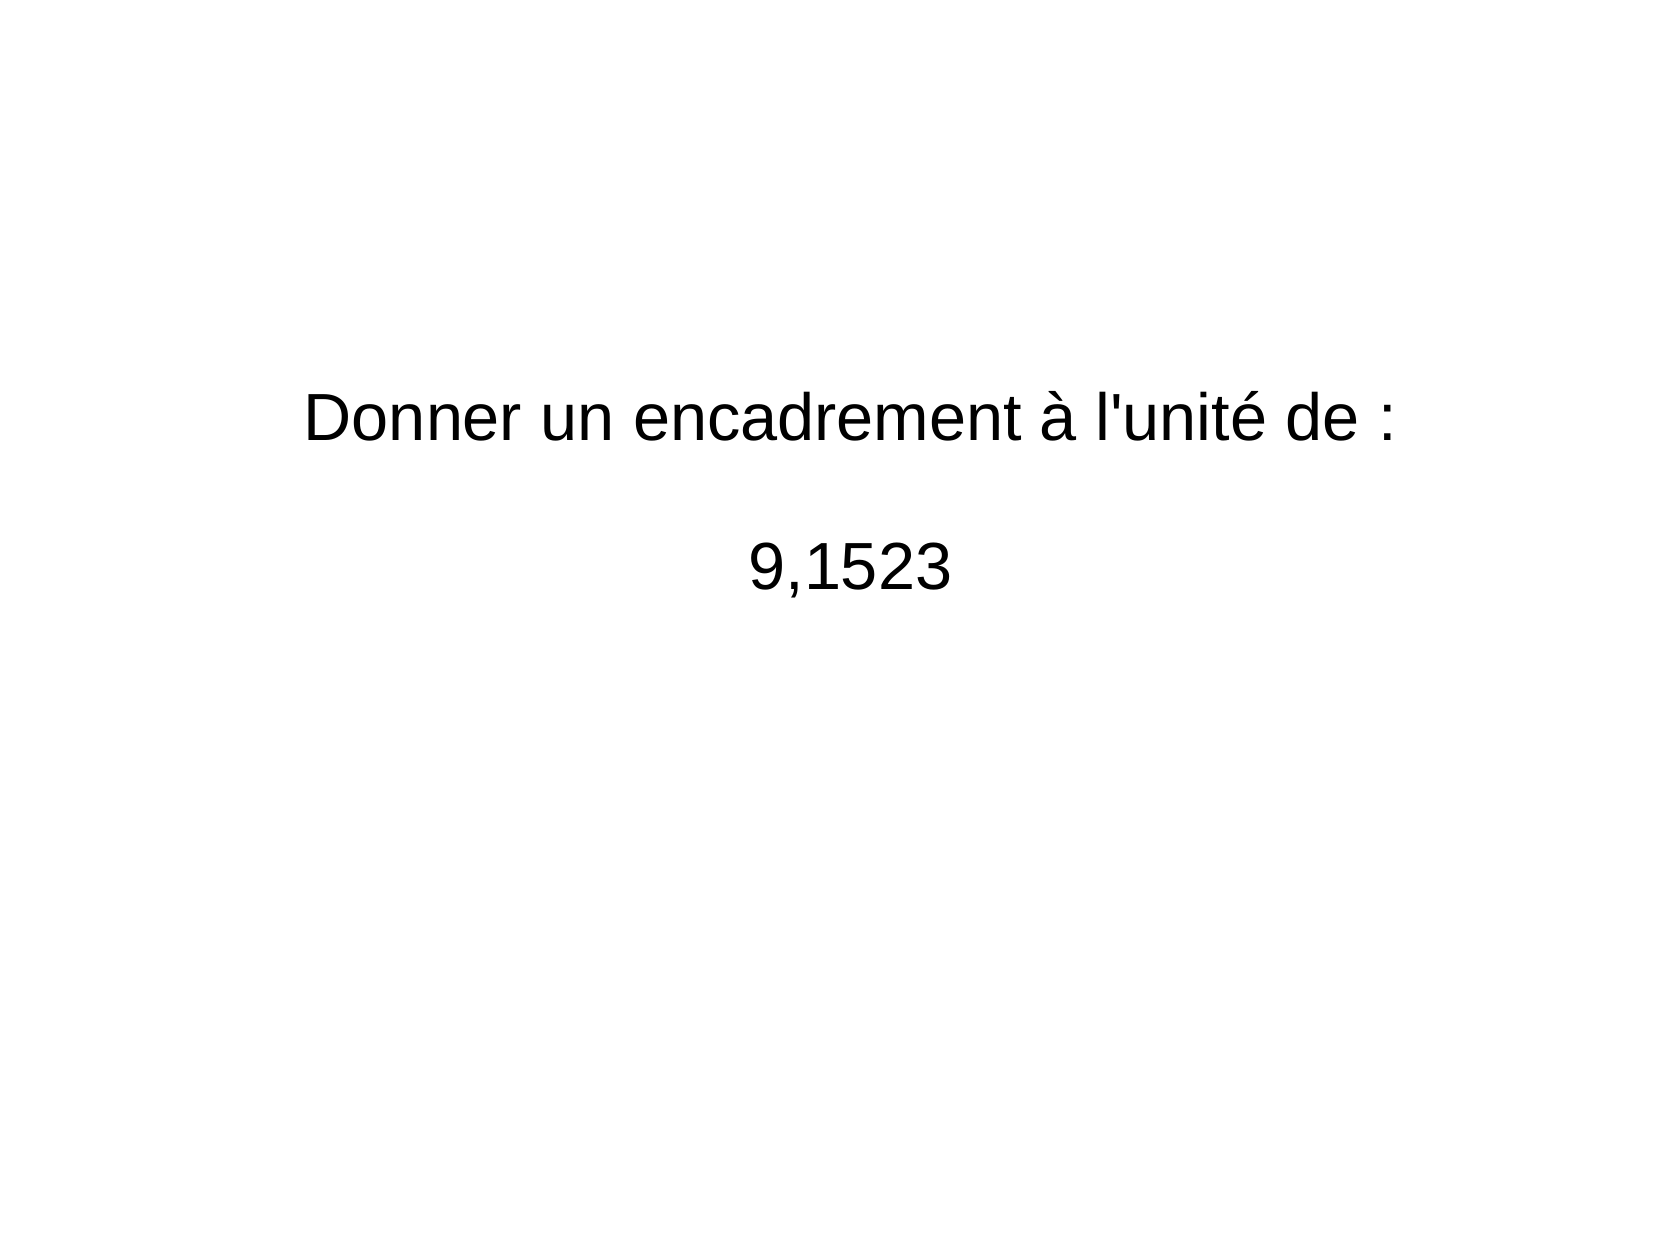

# Donner un encadrement à l'unité de :
9,1523